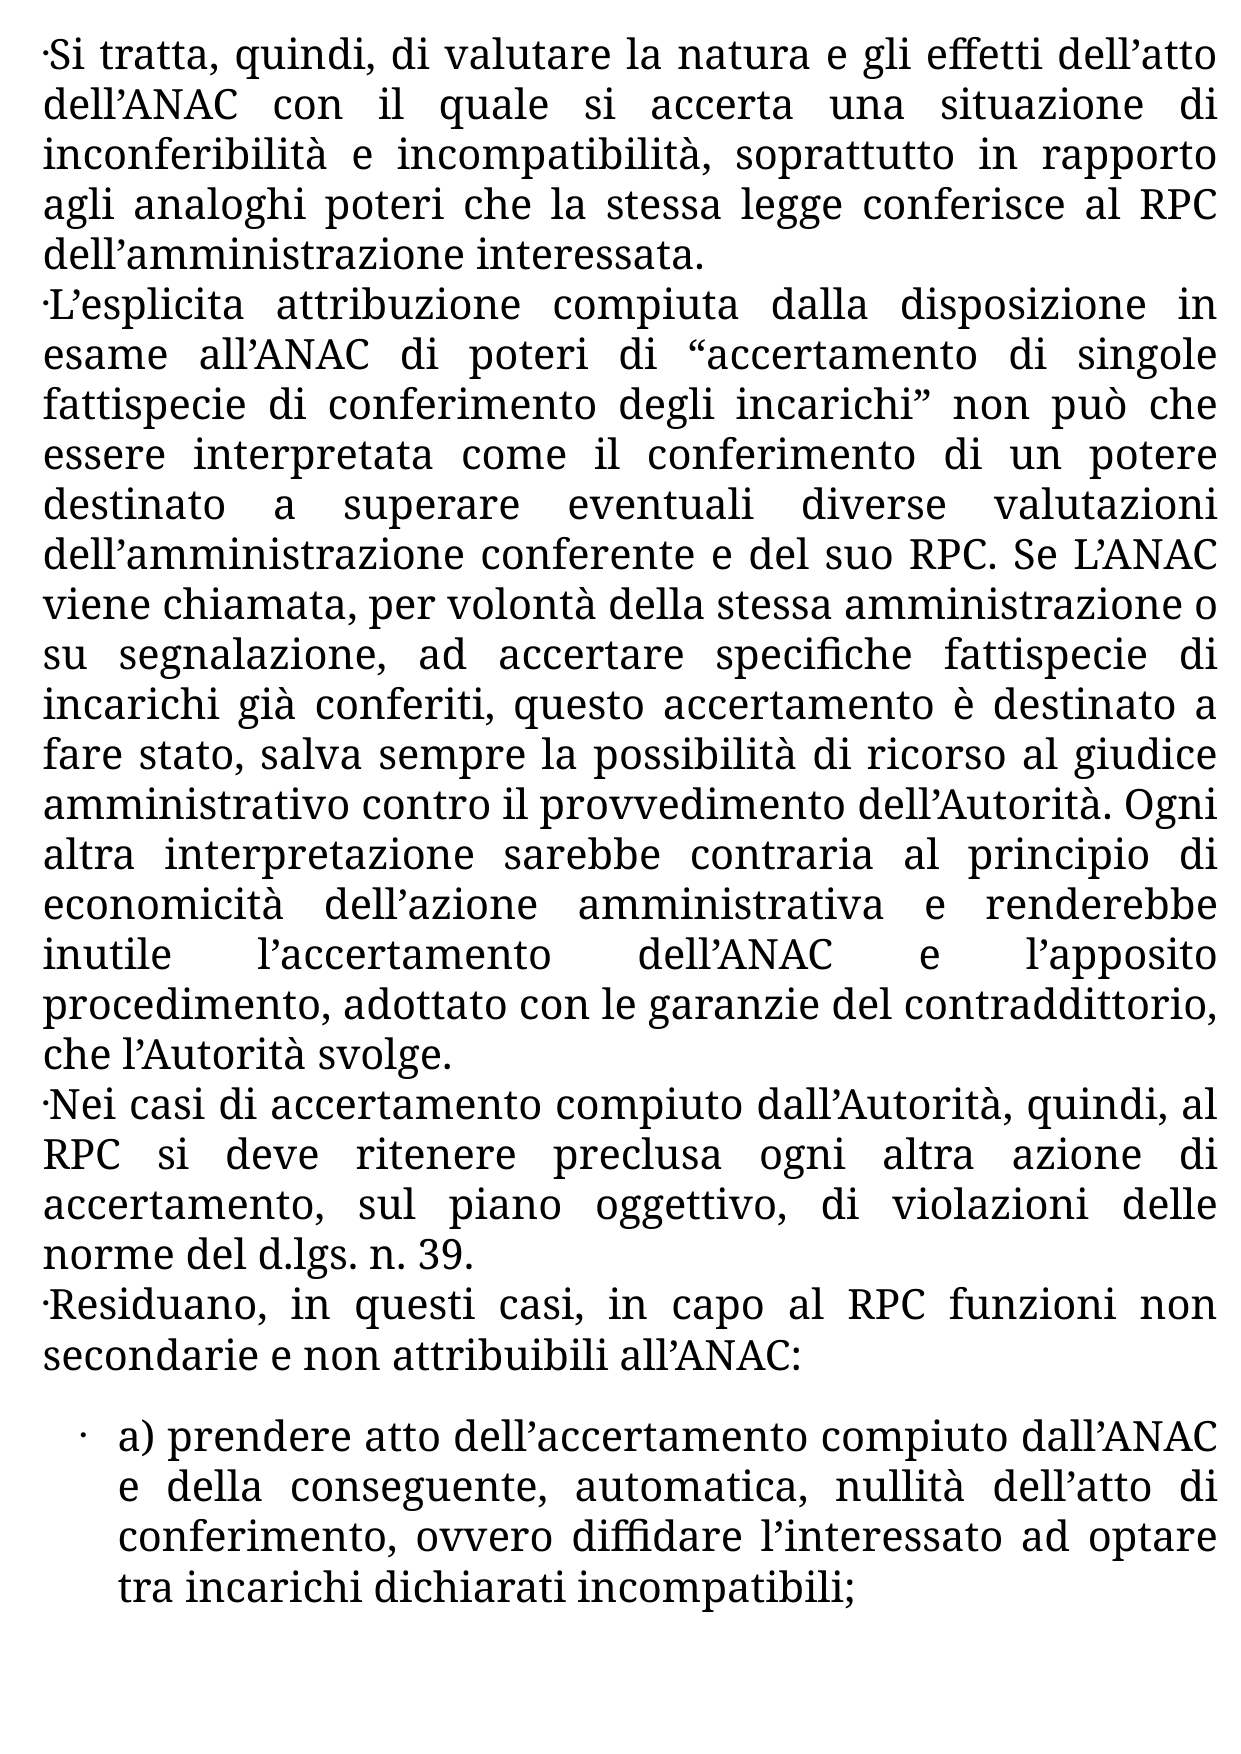

# Si tratta, quindi, di valutare la natura e gli effetti dell’atto dell’ANAC con il quale si accerta una situazione di inconferibilità e incompatibilità, soprattutto in rapporto agli analoghi poteri che la stessa legge conferisce al RPC dell’amministrazione interessata.
L’esplicita attribuzione compiuta dalla disposizione in esame all’ANAC di poteri di “accertamento di singole fattispecie di conferimento degli incarichi” non può che essere interpretata come il conferimento di un potere destinato a superare eventuali diverse valutazioni dell’amministrazione conferente e del suo RPC. Se L’ANAC viene chiamata, per volontà della stessa amministrazione o su segnalazione, ad accertare specifiche fattispecie di incarichi già conferiti, questo accertamento è destinato a fare stato, salva sempre la possibilità di ricorso al giudice amministrativo contro il provvedimento dell’Autorità. Ogni altra interpretazione sarebbe contraria al principio di economicità dell’azione amministrativa e renderebbe inutile l’accertamento dell’ANAC e l’apposito procedimento, adottato con le garanzie del contraddittorio, che l’Autorità svolge.
Nei casi di accertamento compiuto dall’Autorità, quindi, al RPC si deve ritenere preclusa ogni altra azione di accertamento, sul piano oggettivo, di violazioni delle norme del d.lgs. n. 39.
Residuano, in questi casi, in capo al RPC funzioni non secondarie e non attribuibili all’ANAC:
a) prendere atto dell’accertamento compiuto dall’ANAC e della conseguente, automatica, nullità dell’atto di conferimento, ovvero diffidare l’interessato ad optare tra incarichi dichiarati incompatibili;